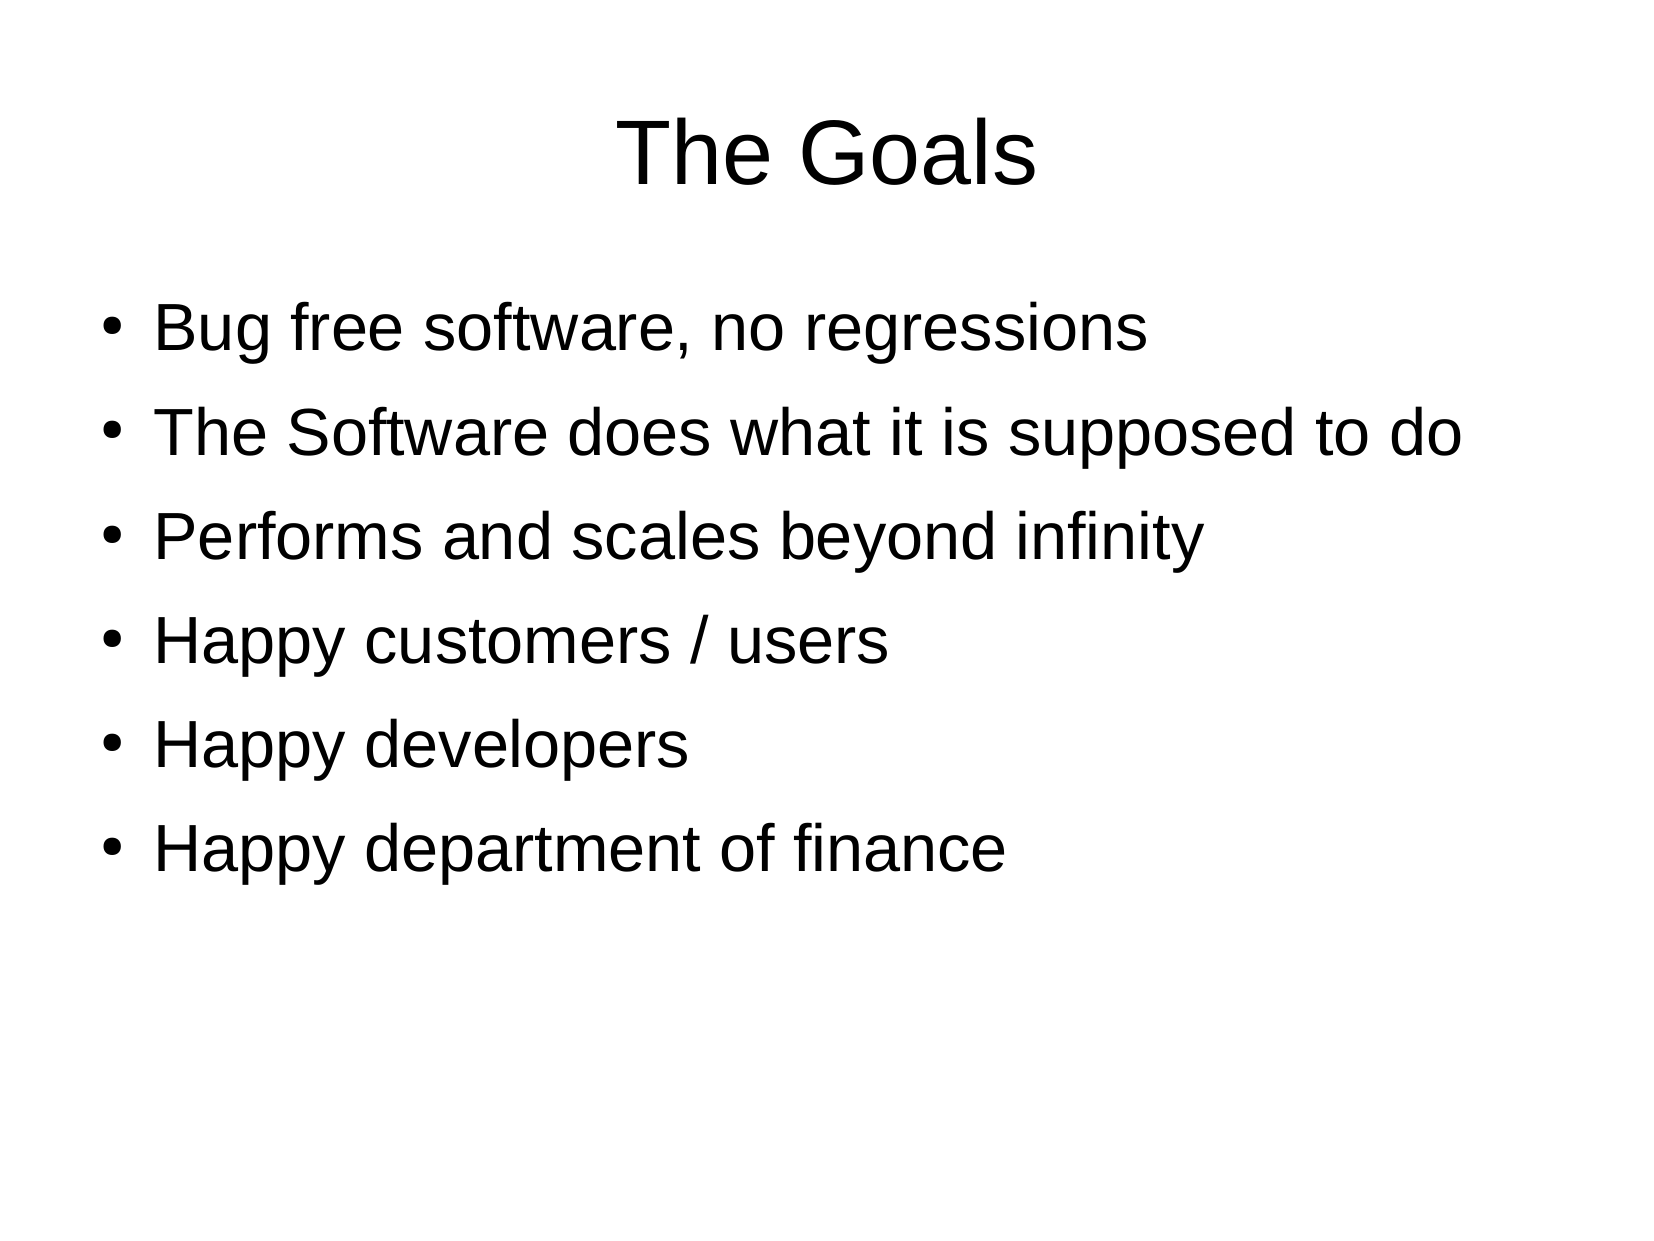

# The Goals
Bug free software, no regressions
The Software does what it is supposed to do
Performs and scales beyond infinity
Happy customers / users
Happy developers
Happy department of finance